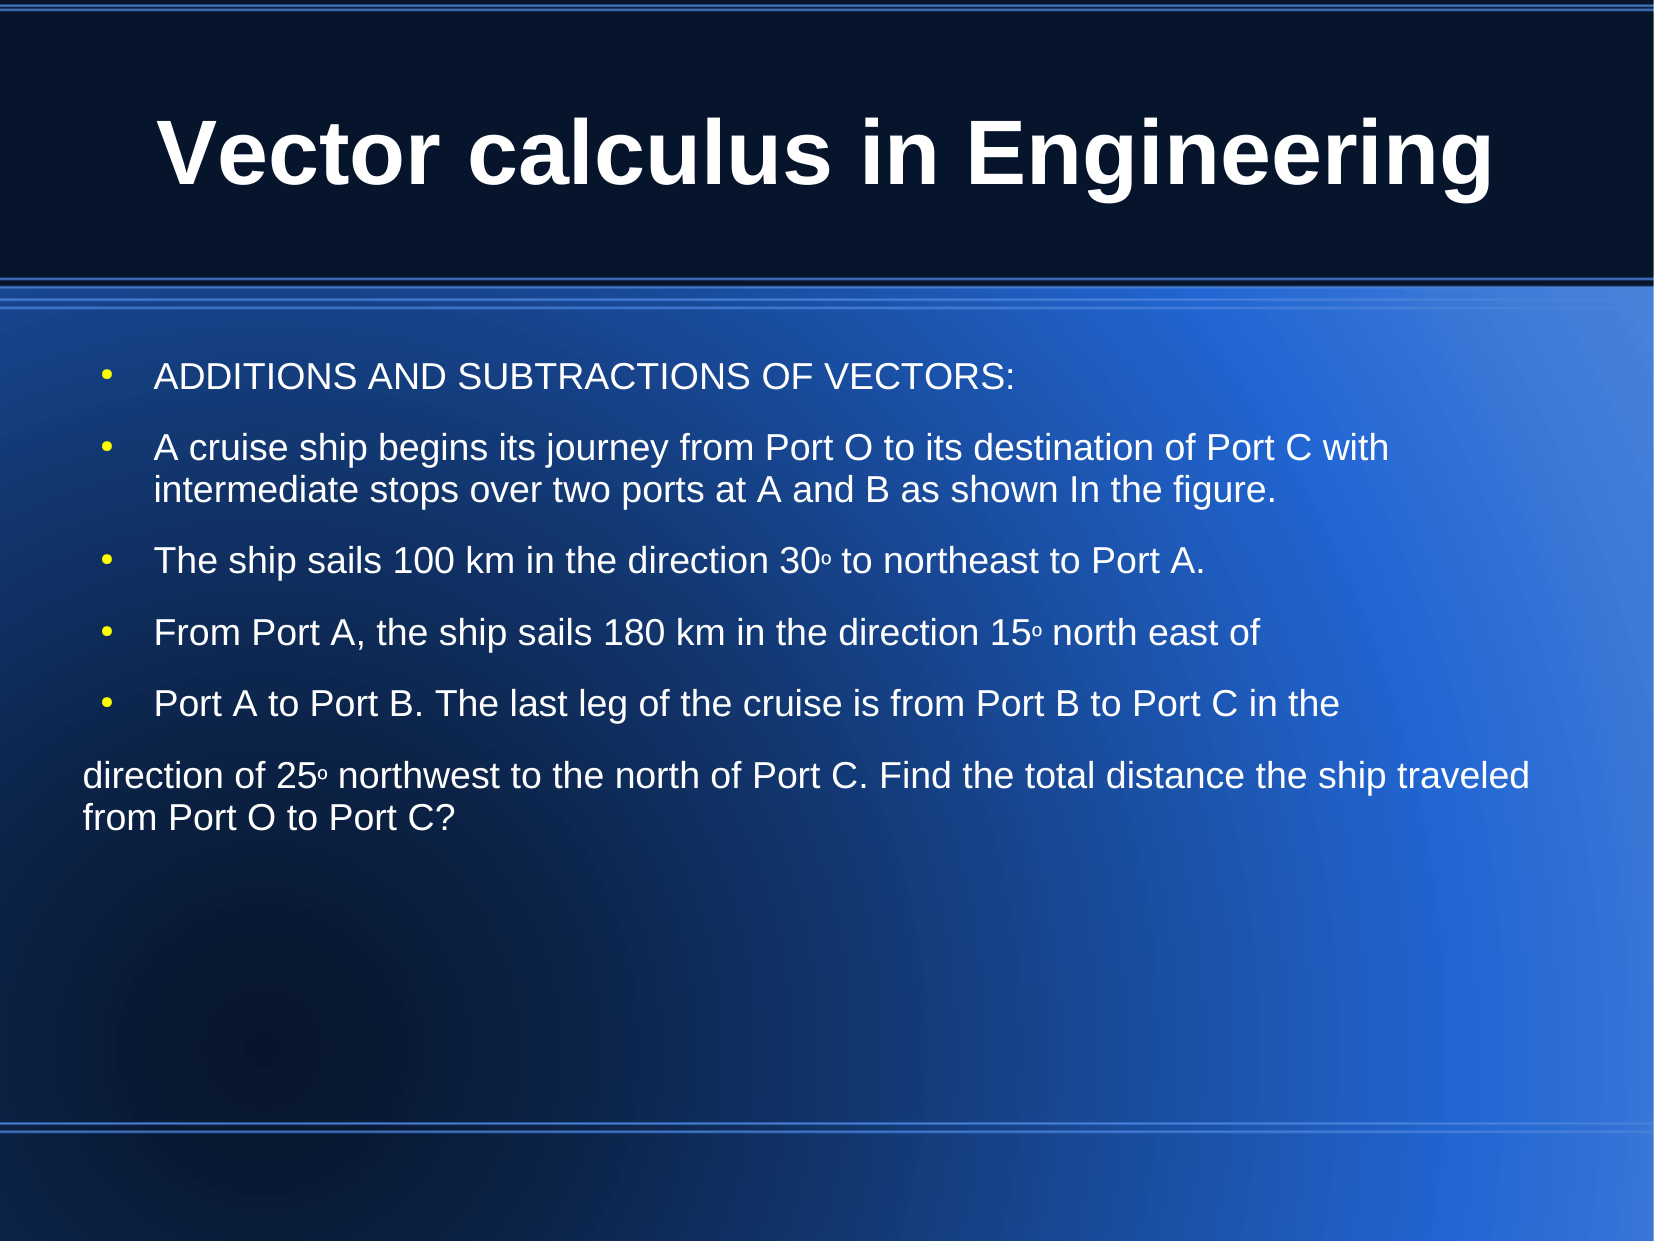

# Vector calculus in Engineering
ADDITIONS AND SUBTRACTIONS OF VECTORS:
A cruise ship begins its journey from Port O to its destination of Port C with intermediate stops over two ports at A and B as shown In the figure.
The ship sails 100 km in the direction 30º to northeast to Port A.
From Port A, the ship sails 180 km in the direction 15º north east of
Port A to Port B. The last leg of the cruise is from Port B to Port C in the
direction of 25º northwest to the north of Port C. Find the total distance the ship traveled from Port O to Port C?